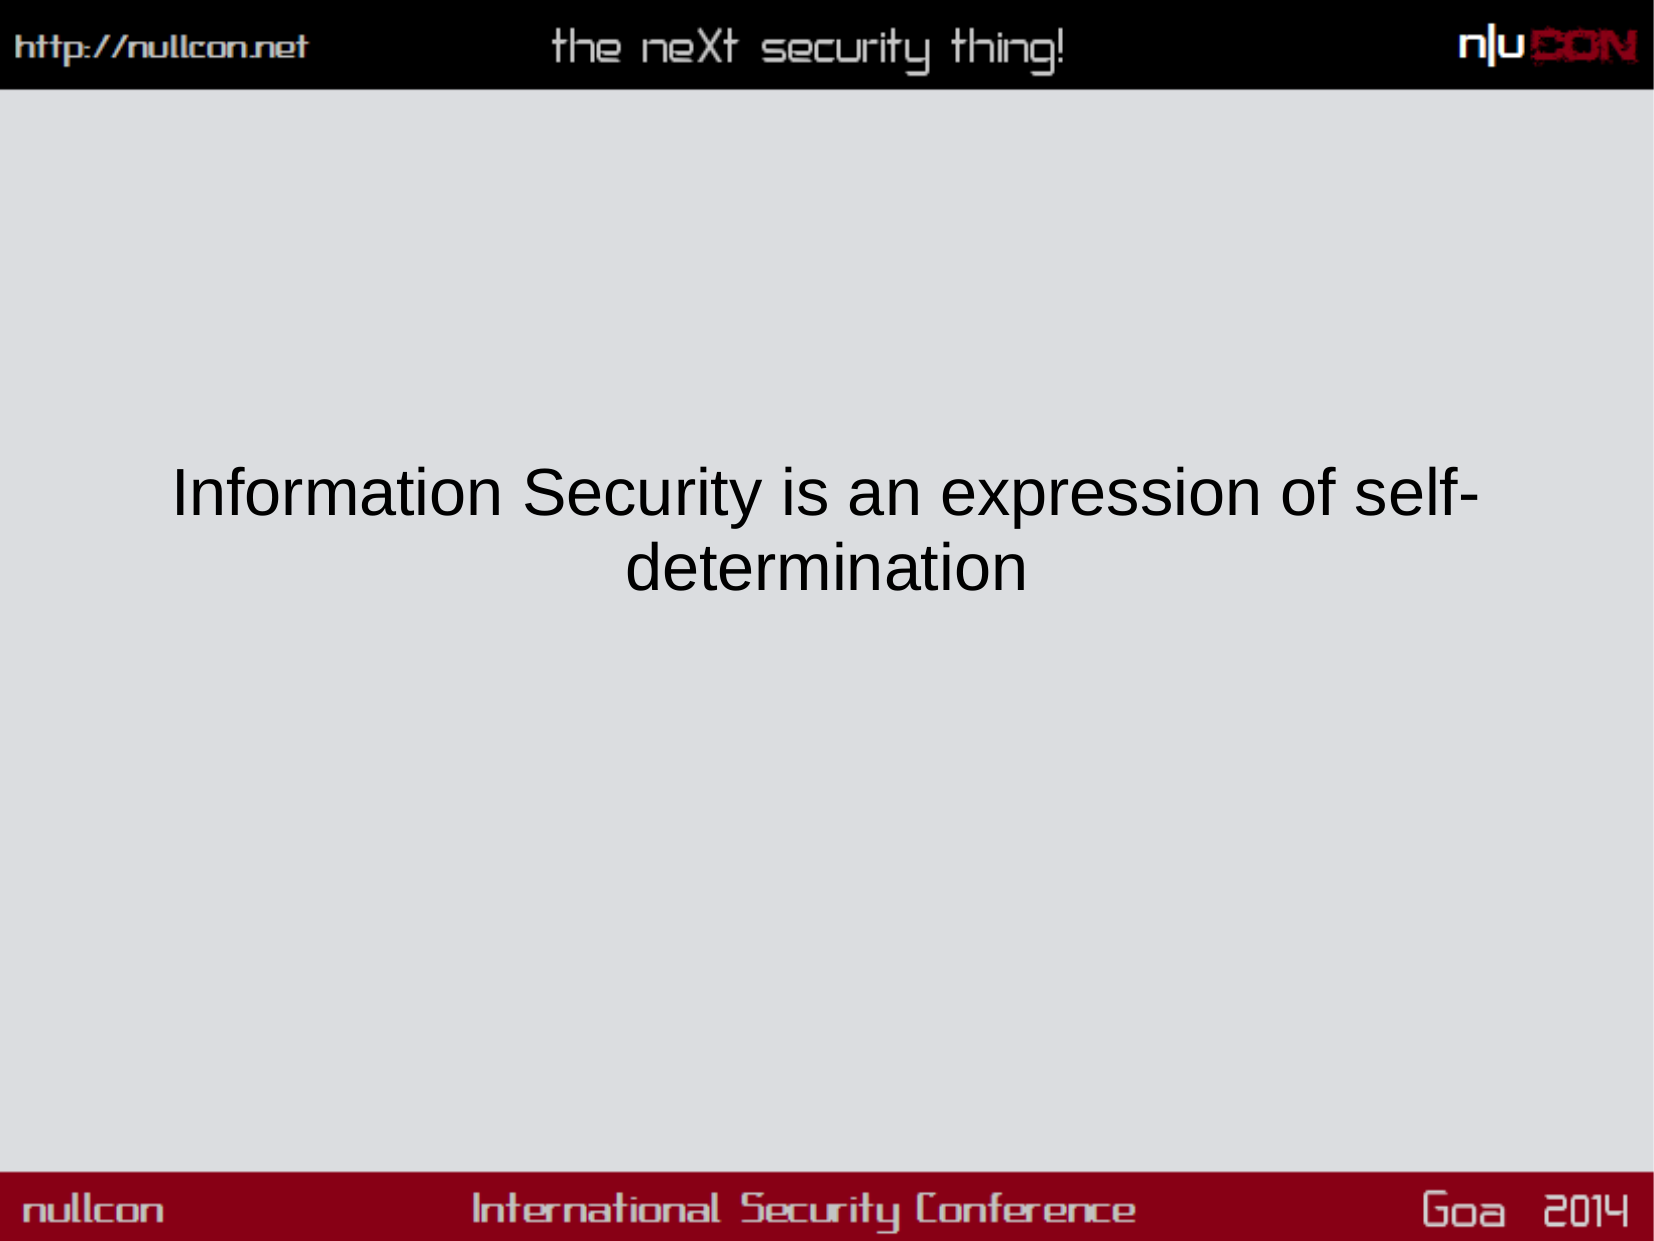

# Information Security is an expression of self-determination